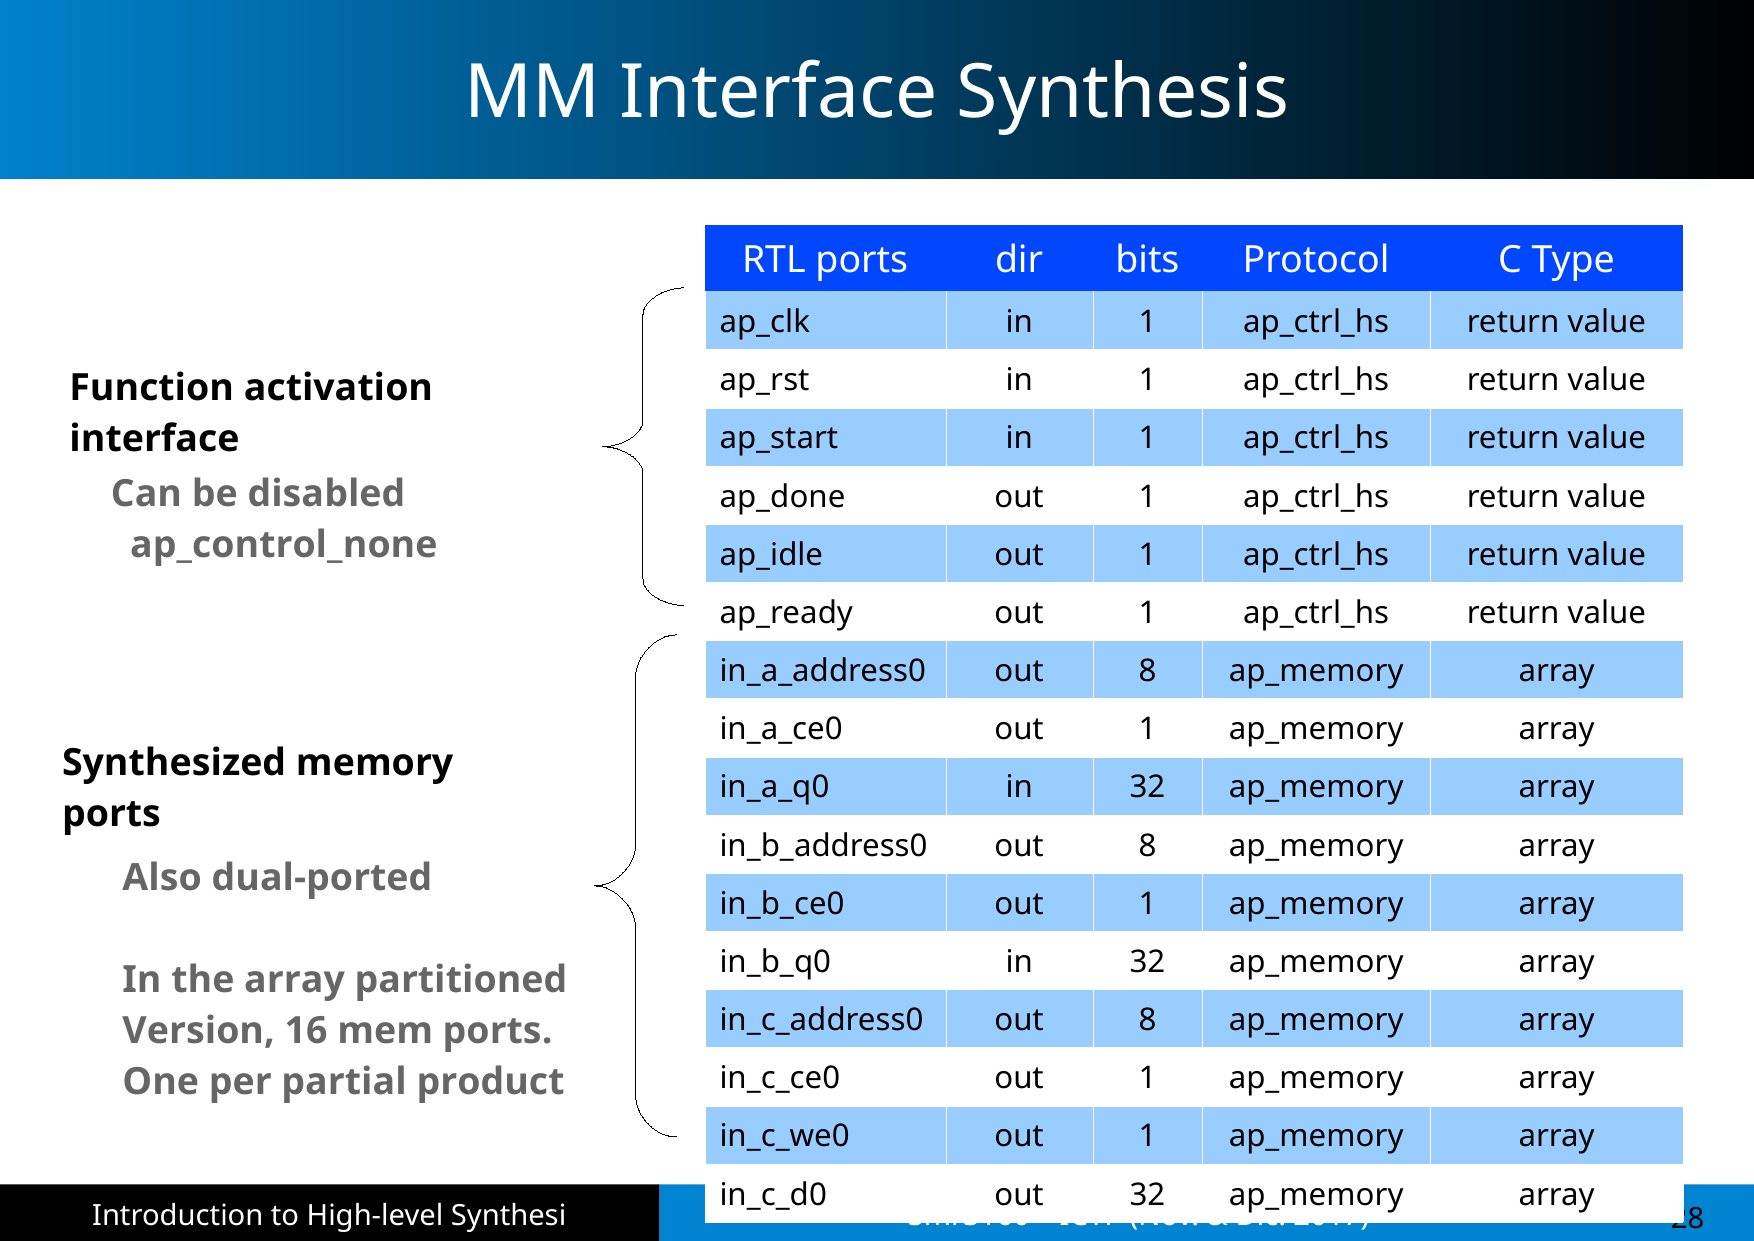

# MM Interface Synthesis
| RTL ports | dir | bits | Protocol | C Type |
| --- | --- | --- | --- | --- |
| ap\_clk | in | 1 | ap\_ctrl\_hs | return value |
| ap\_rst | in | 1 | ap\_ctrl\_hs | return value |
| ap\_start | in | 1 | ap\_ctrl\_hs | return value |
| ap\_done | out | 1 | ap\_ctrl\_hs | return value |
| ap\_idle | out | 1 | ap\_ctrl\_hs | return value |
| ap\_ready | out | 1 | ap\_ctrl\_hs | return value |
| in\_a\_address0 | out | 8 | ap\_memory | array |
| in\_a\_ce0 | out | 1 | ap\_memory | array |
| in\_a\_q0 | in | 32 | ap\_memory | array |
| in\_b\_address0 | out | 8 | ap\_memory | array |
| in\_b\_ce0 | out | 1 | ap\_memory | array |
| in\_b\_q0 | in | 32 | ap\_memory | array |
| in\_c\_address0 | out | 8 | ap\_memory | array |
| in\_c\_ce0 | out | 1 | ap\_memory | array |
| in\_c\_we0 | out | 1 | ap\_memory | array |
| in\_c\_d0 | out | 32 | ap\_memory | array |
Function activation
interface
Can be disabled
 ap_control_none
Synthesized memory
ports
Also dual-ported
In the array partitioned
Version, 16 mem ports.
One per partial product
28